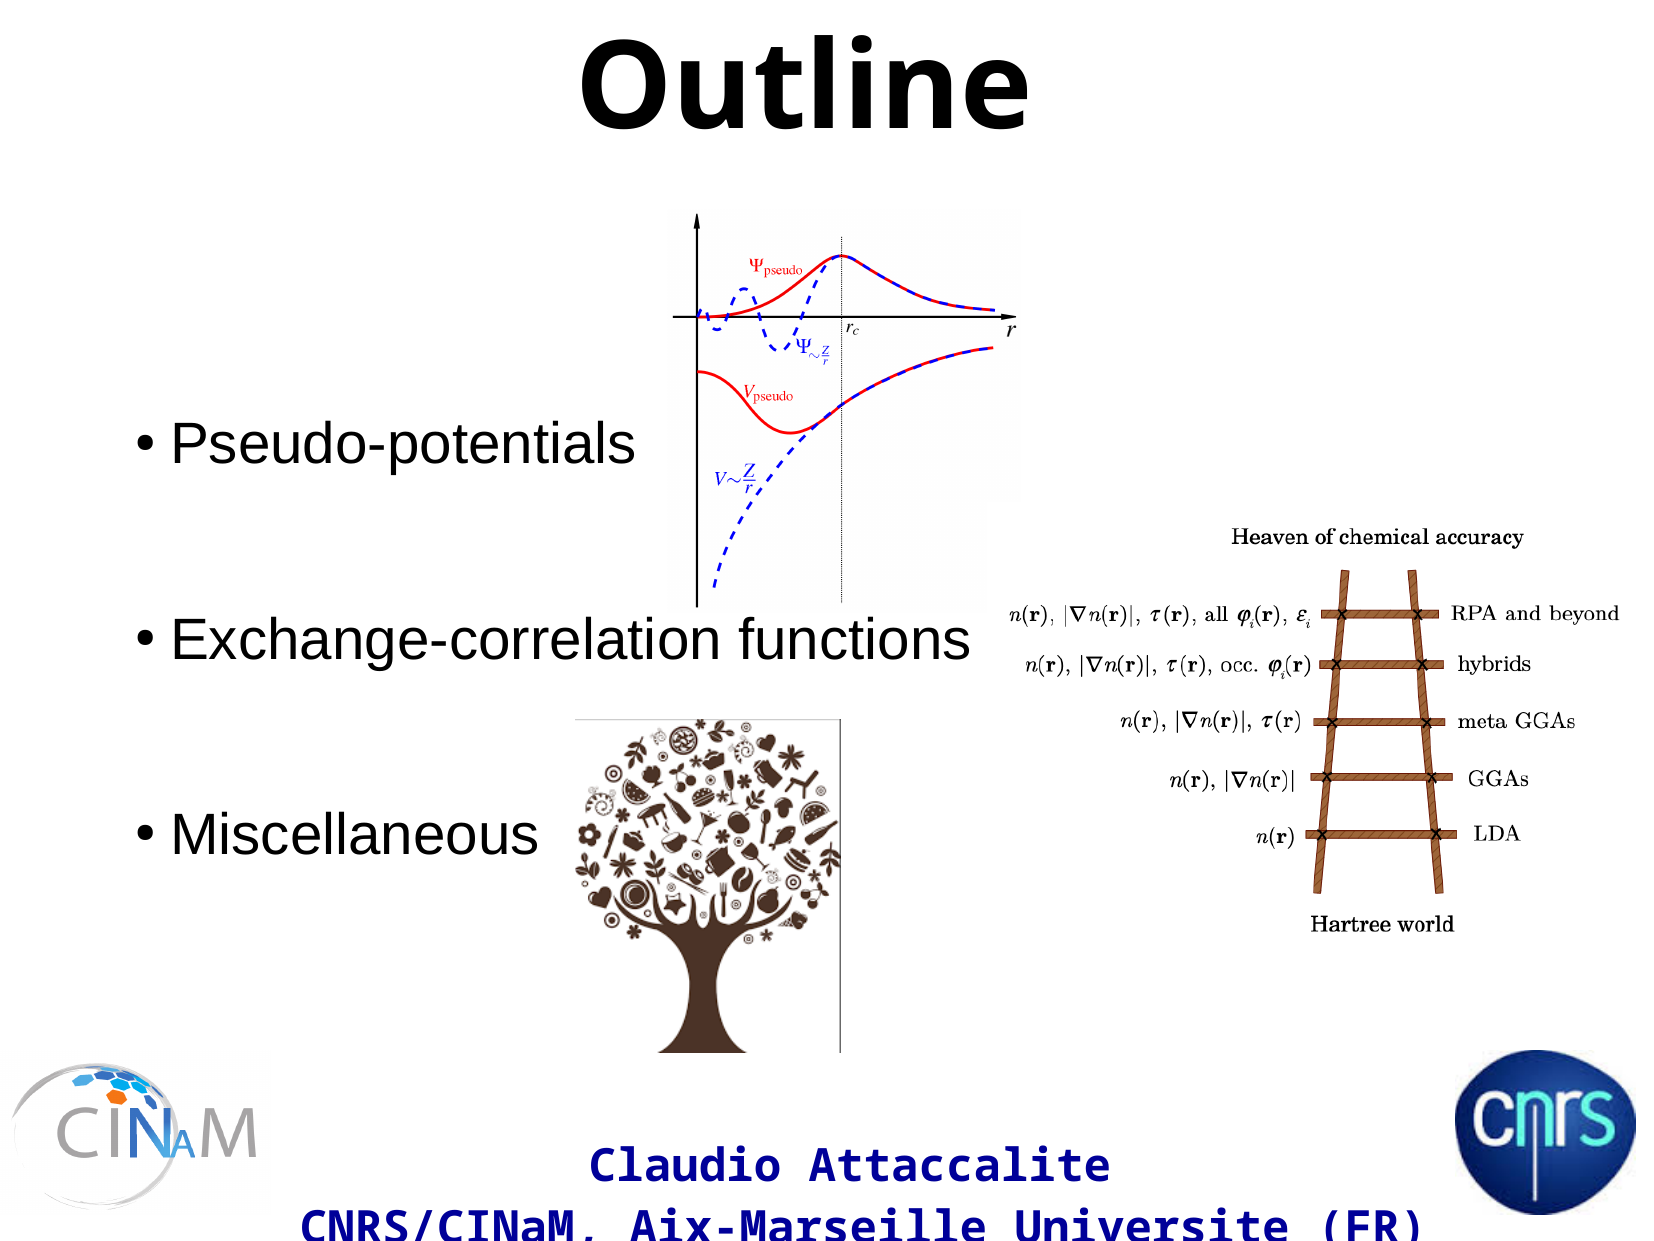

# Outline
Pseudo-potentials
Exchange-correlation functions
Miscellaneous
Claudio Attaccalite
CNRS/CINaM, Aix-Marseille Universite (FR)
Claudio Attaccalite
CNRS/CINaM, Aix-Marseille Universite (FR)
Claudio Attaccalite
CNRS/CINaM, Aix-Marseille Universite (FR)